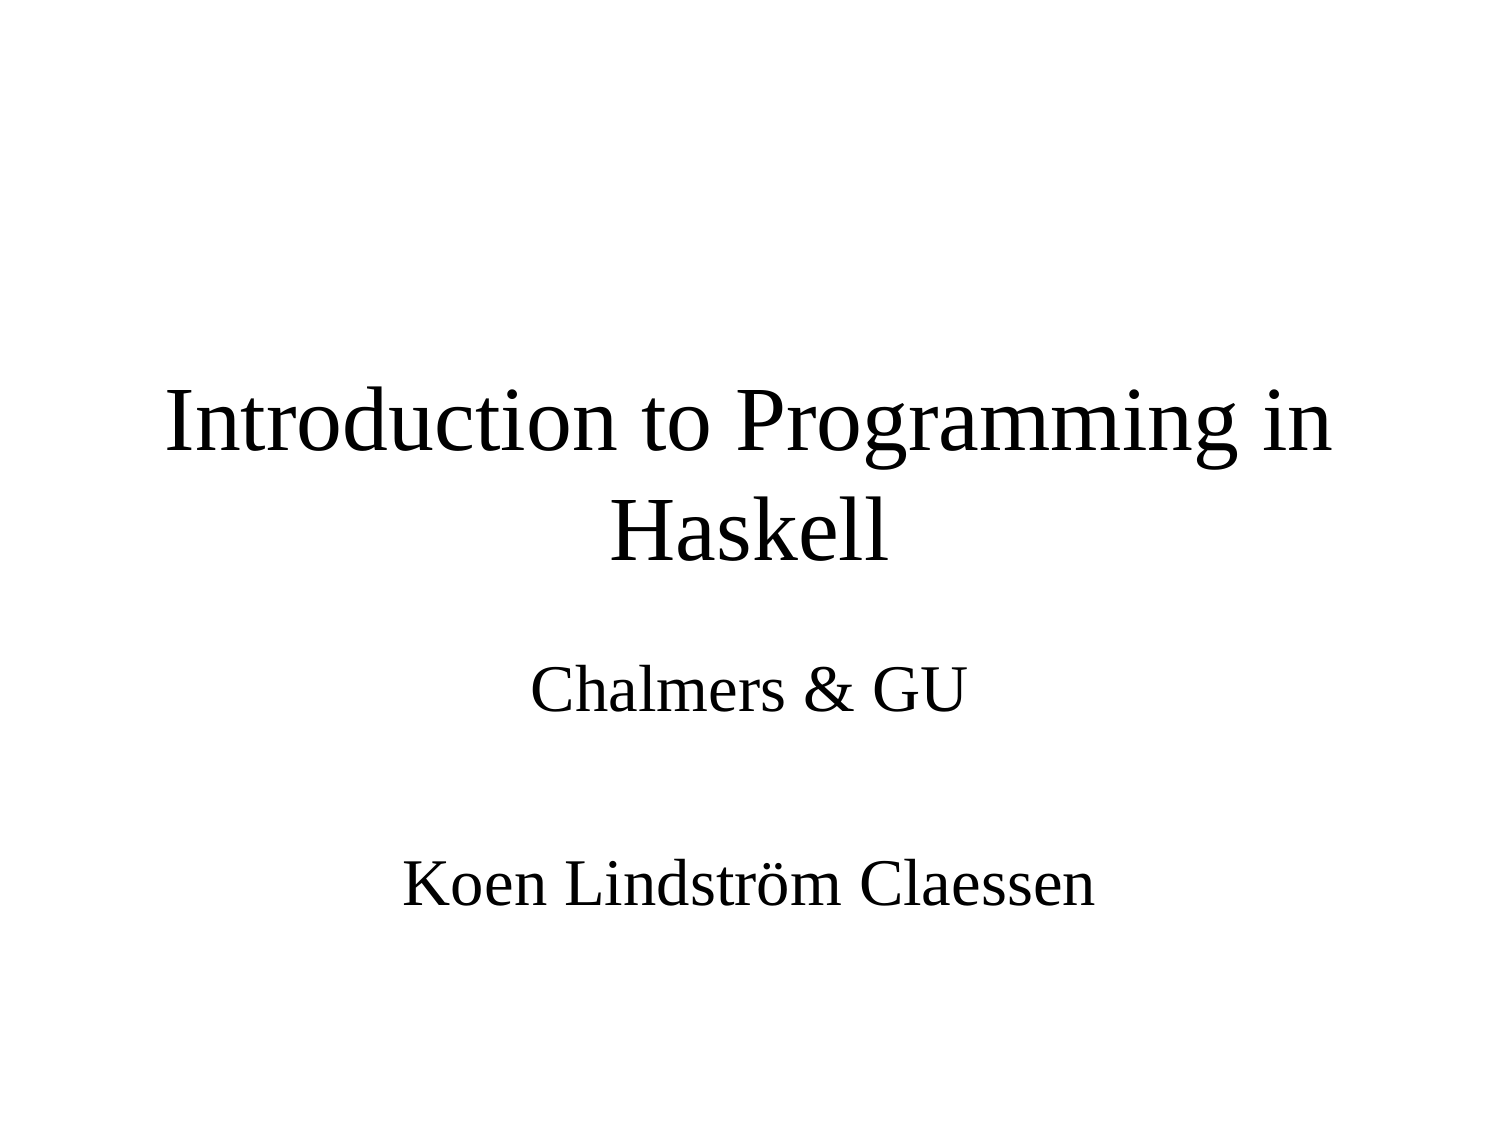

# Introduction to Programming in Haskell
Chalmers & GU
Koen Lindström Claessen